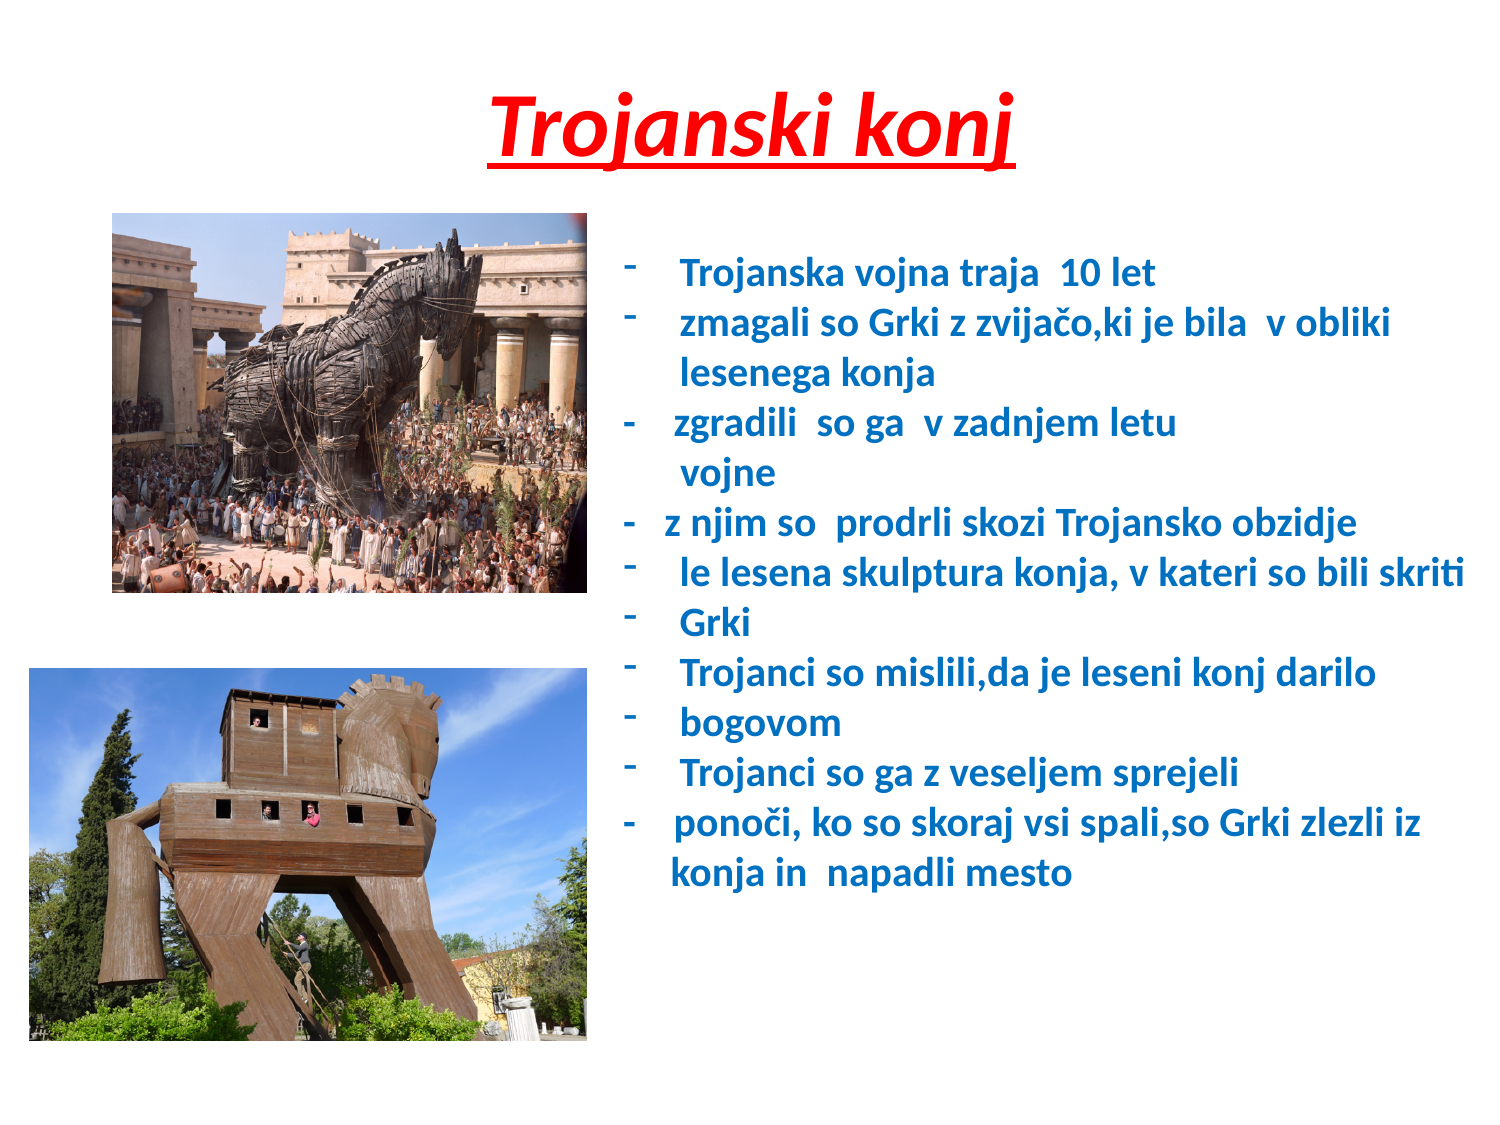

# Trojanski konj
Trojanska vojna traja 10 let
zmagali so Grki z zvijačo,ki je bila v obliki lesenega konja
- zgradili so ga v zadnjem letu
 vojne
- z njim so prodrli skozi Trojansko obzidje
le lesena skulptura konja, v kateri so bili skriti
Grki
Trojanci so mislili,da je leseni konj darilo
bogovom
Trojanci so ga z veseljem sprejeli
- ponoči, ko so skoraj vsi spali,so Grki zlezli iz
 konja in napadli mesto